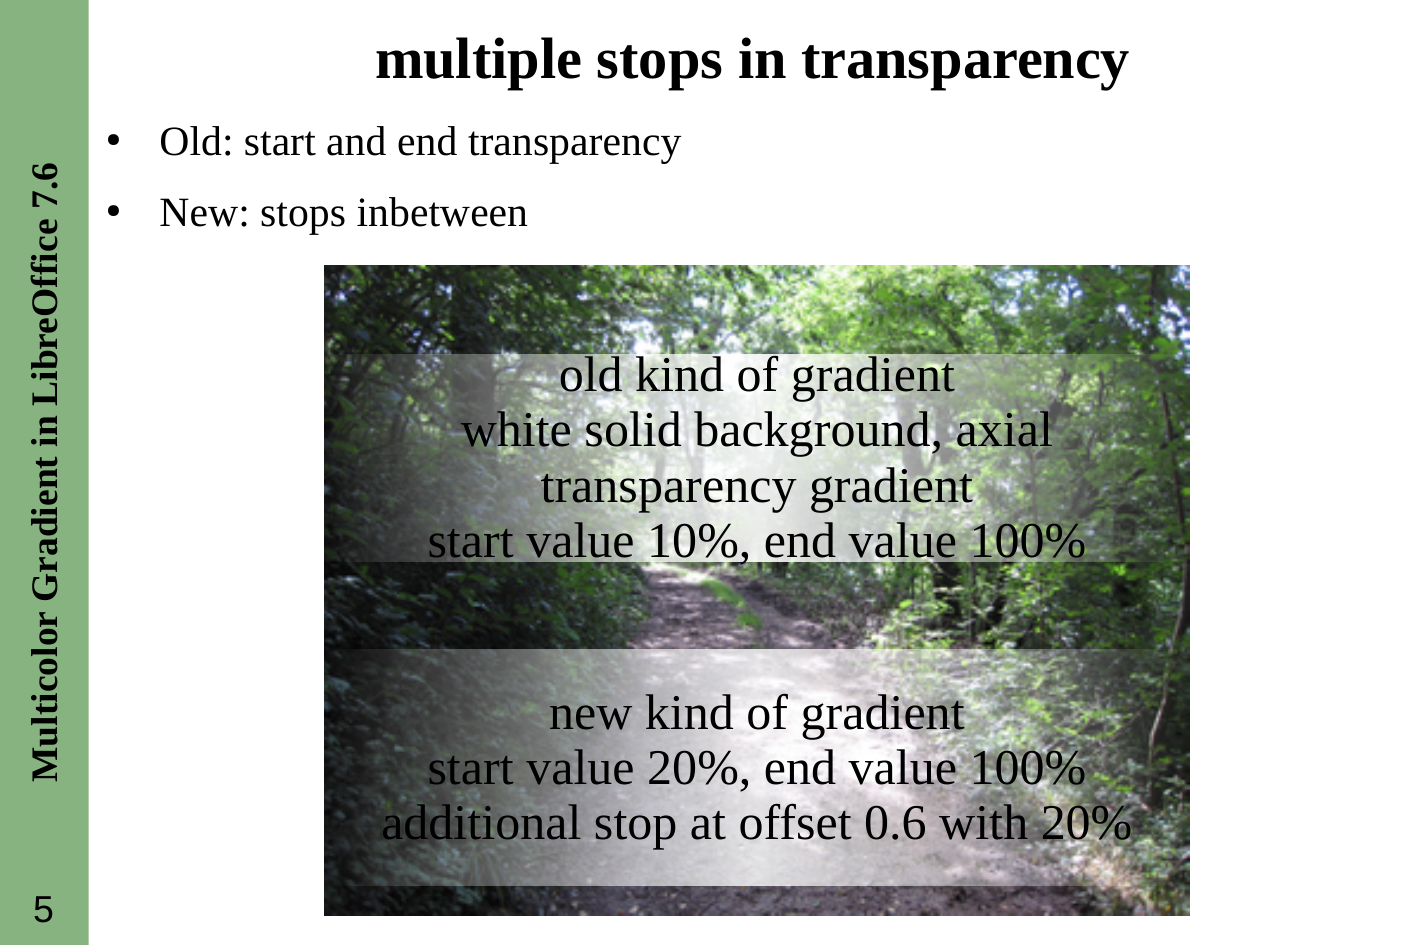

# multiple stops in transparency
Old: start and end transparency
New: stops inbetween
old kind of gradient
white solid background, axial transparency gradient
start value 10%, end value 100%
new kind of gradient
start value 20%, end value 100%
additional stop at offset 0.6 with 20%